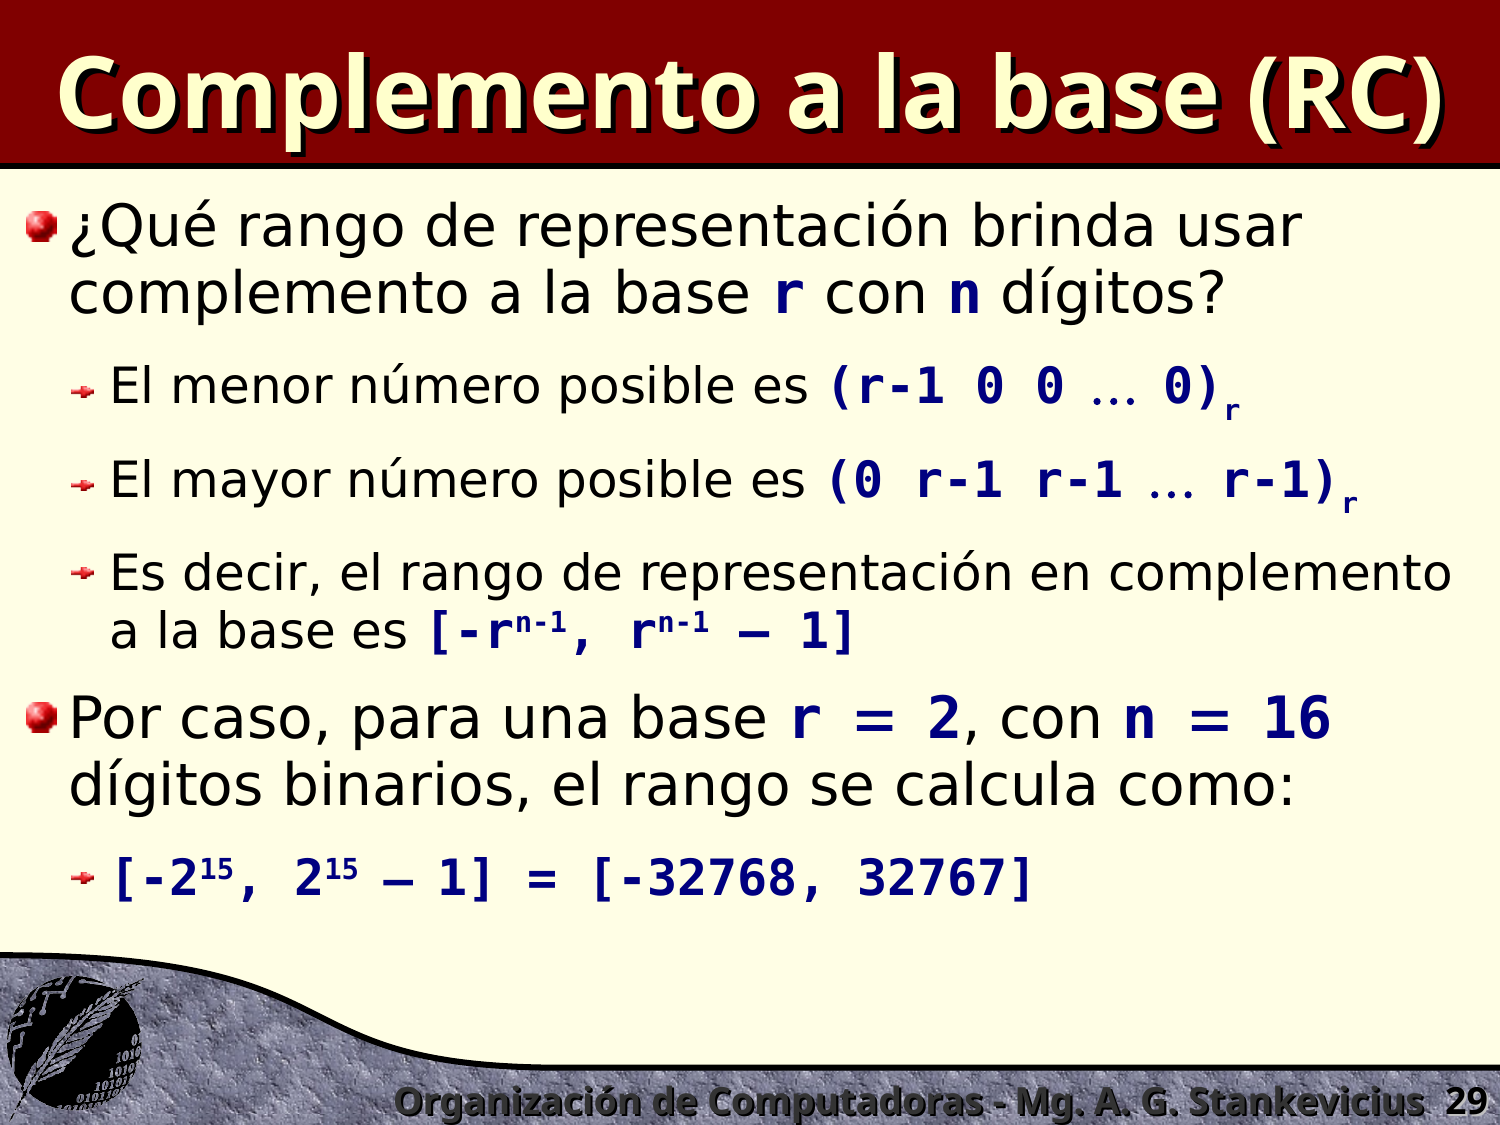

# Complemento a la base (RC)
¿Qué rango de representación brinda usar complemento a la base r con n dígitos?
El menor número posible es (r-1 0 0 … 0)r
El mayor número posible es (0 r-1 r-1 … r-1)r
Es decir, el rango de representación en complemento a la base es [-rn-1, rn-1 – 1]
Por caso, para una base r = 2, con n = 16 dígitos binarios, el rango se calcula como:
[-215, 215 – 1] = [-32768, 32767]
29